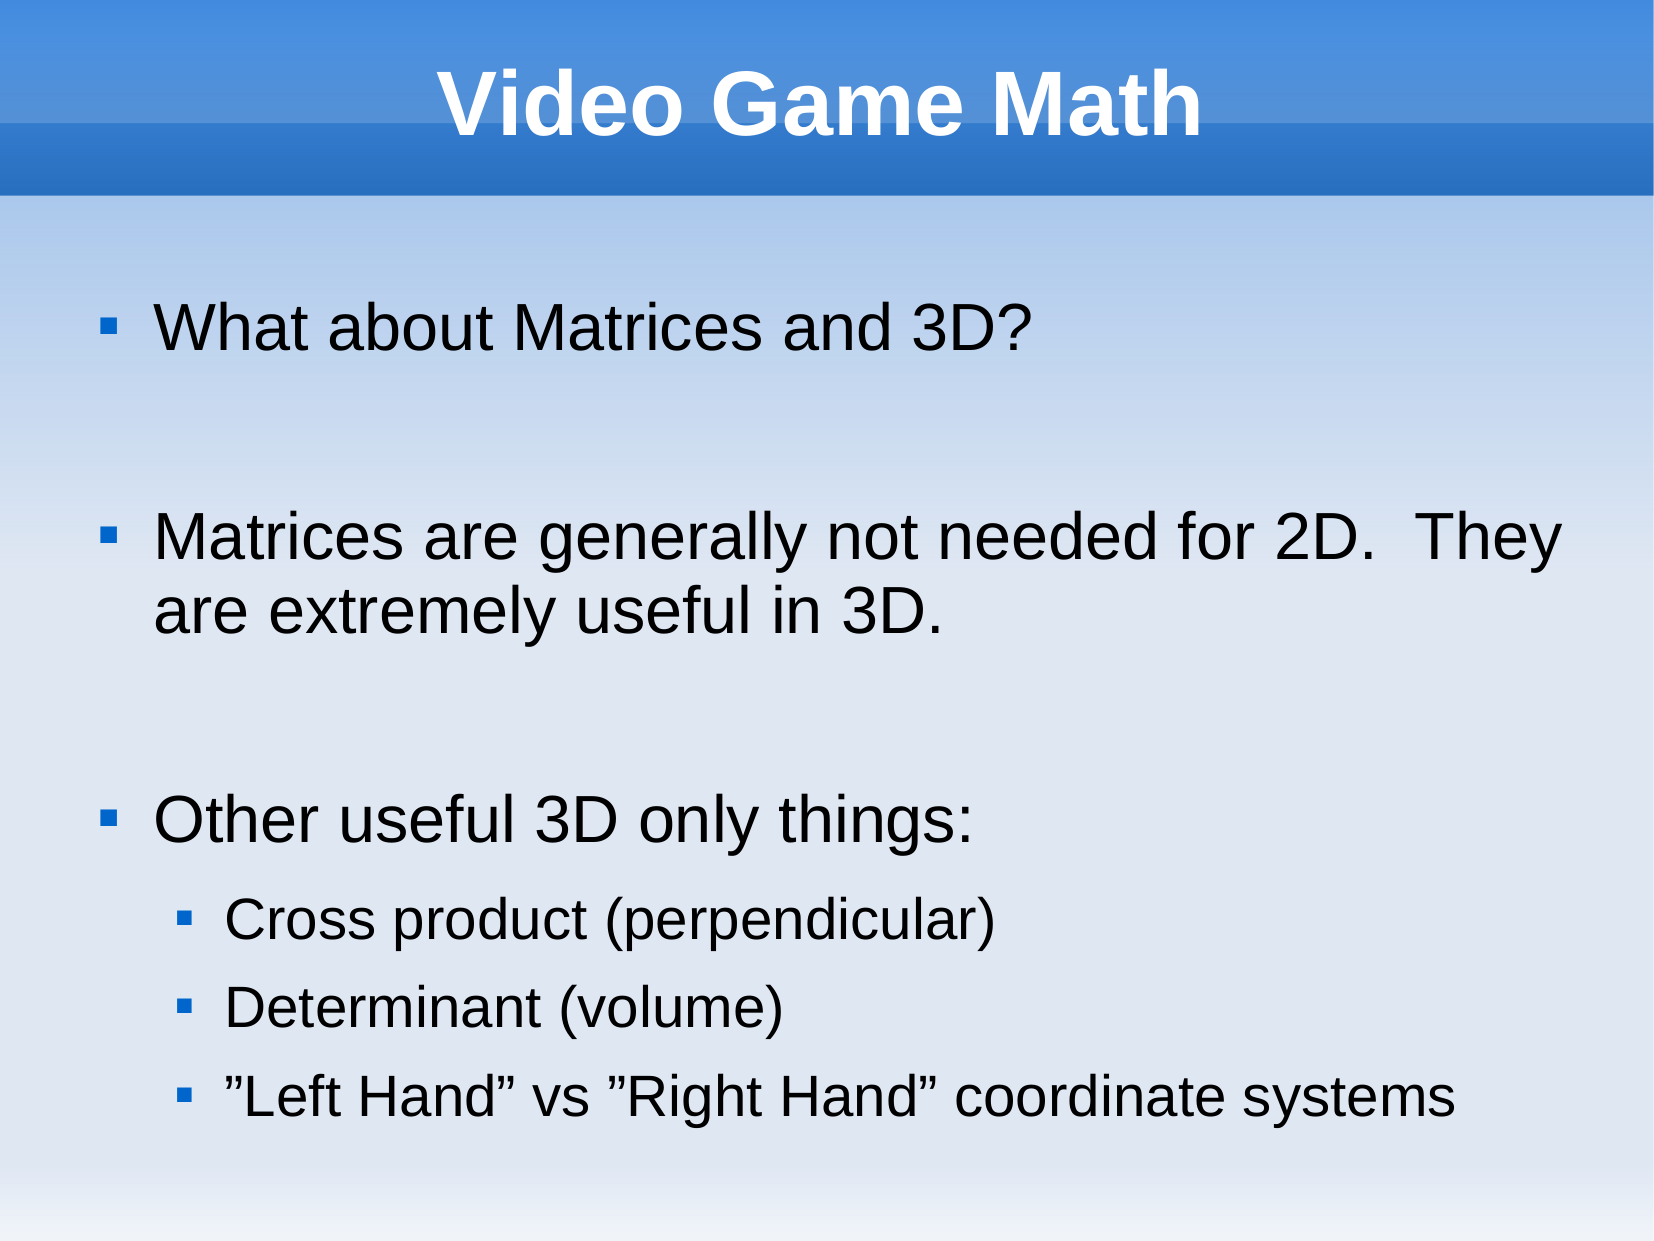

# Video Game Math
What about Matrices and 3D?
Matrices are generally not needed for 2D. They are extremely useful in 3D.
Other useful 3D only things:
Cross product (perpendicular)
Determinant (volume)
”Left Hand” vs ”Right Hand” coordinate systems